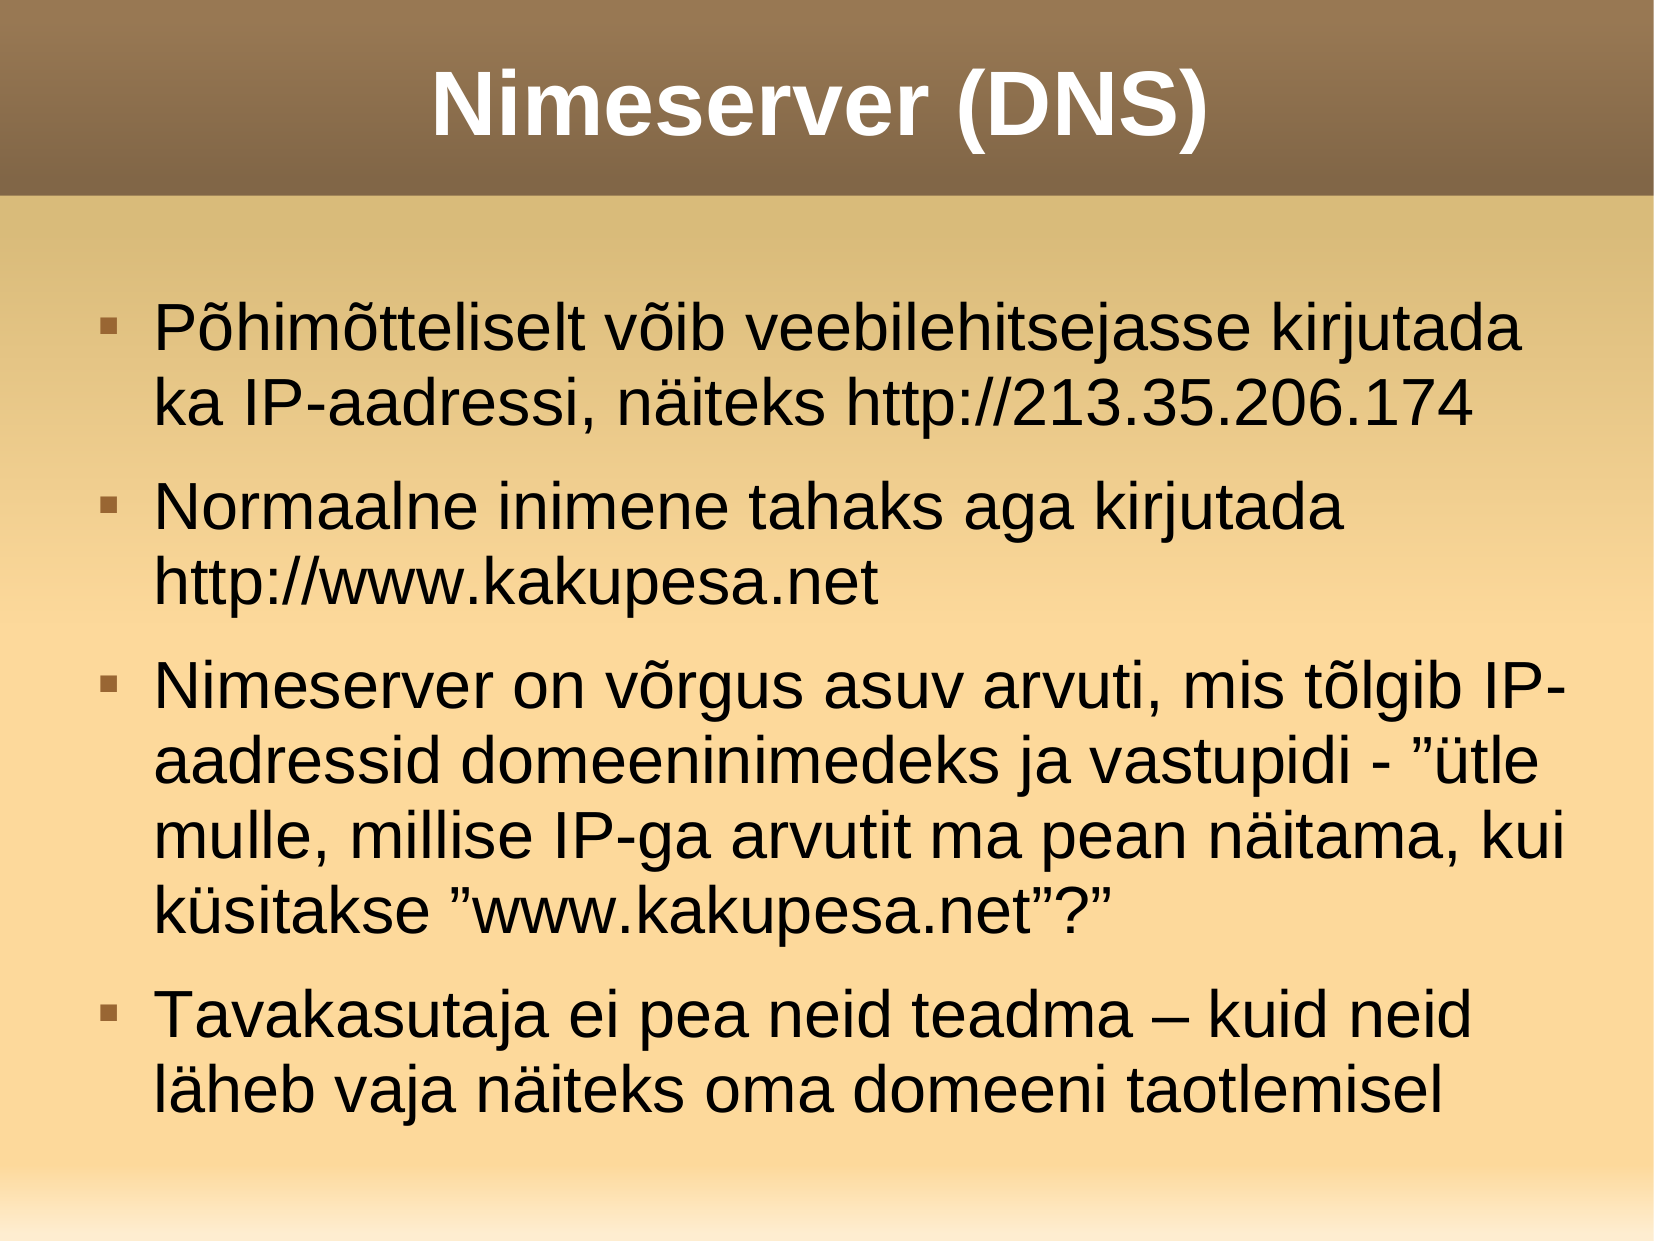

# Nimeserver (DNS)
Põhimõtteliselt võib veebilehitsejasse kirjutada ka IP-aadressi, näiteks http://213.35.206.174
Normaalne inimene tahaks aga kirjutada http://www.kakupesa.net
Nimeserver on võrgus asuv arvuti, mis tõlgib IP-aadressid domeeninimedeks ja vastupidi - ”ütle mulle, millise IP-ga arvutit ma pean näitama, kui küsitakse ”www.kakupesa.net”?”
Tavakasutaja ei pea neid teadma – kuid neid läheb vaja näiteks oma domeeni taotlemisel